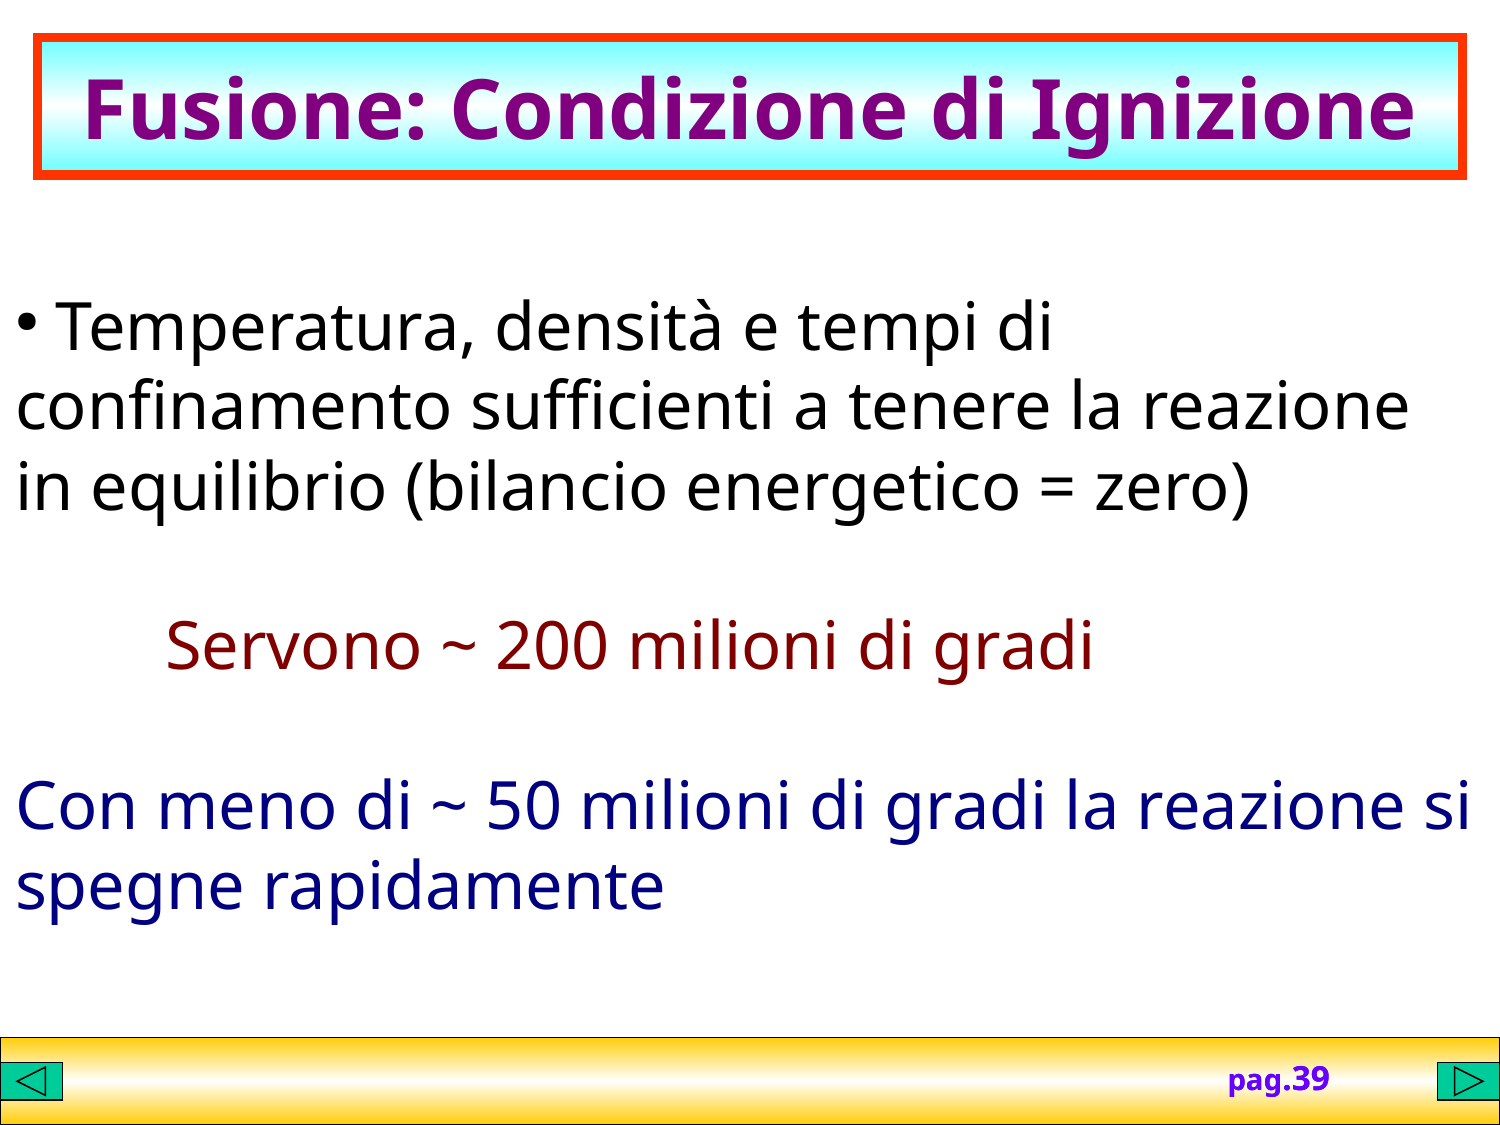

# Fusione: Condizione di Ignizione
 Temperatura, densità e tempi di confinamento sufficienti a tenere la reazione in equilibrio (bilancio energetico = zero)
		Servono ~ 200 milioni di gradi
Con meno di ~ 50 milioni di gradi la reazione si spegne rapidamente
pag.
39